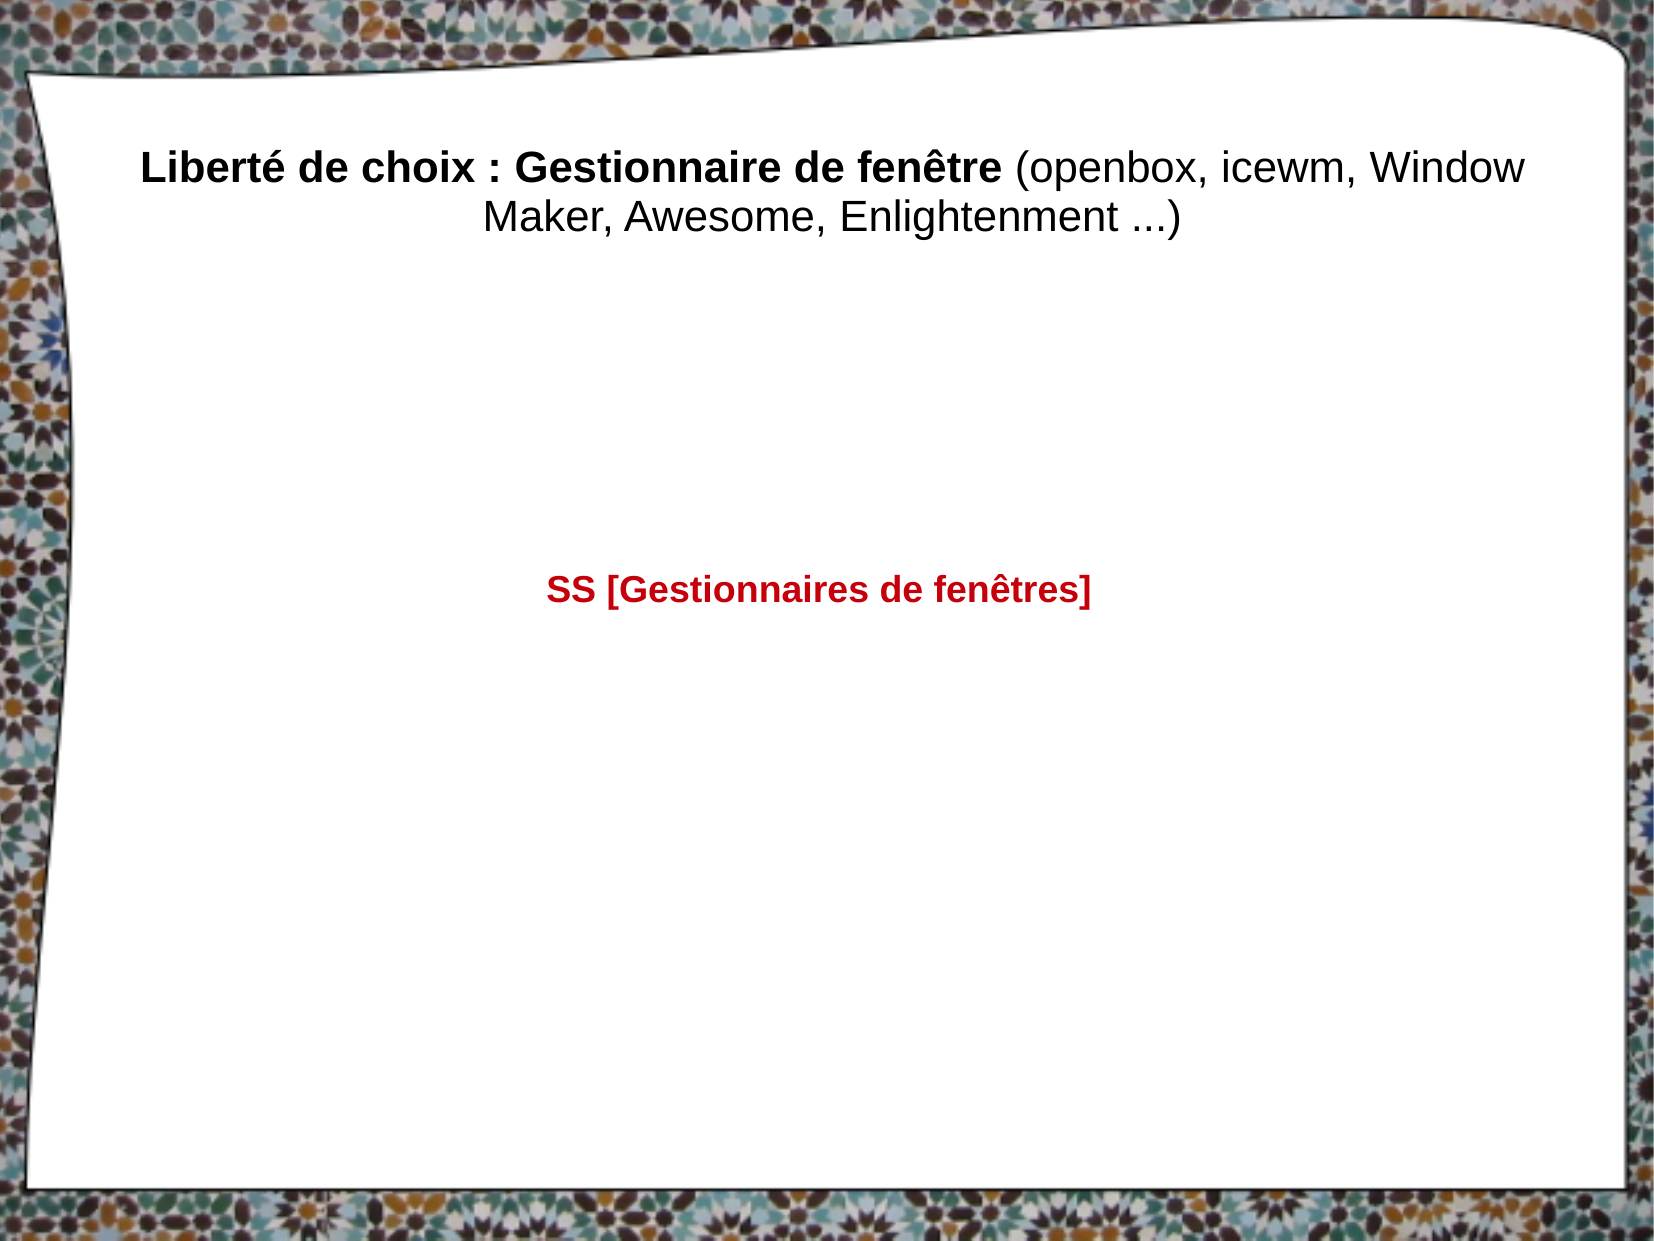

# Liberté de choix : Gestionnaire de fenêtre (openbox, icewm, Window Maker, Awesome, Enlightenment ...)
SS [Gestionnaires de fenêtres]
Linux : Le quoi, le pourquoi et le comment (Nibrass/Oujda)